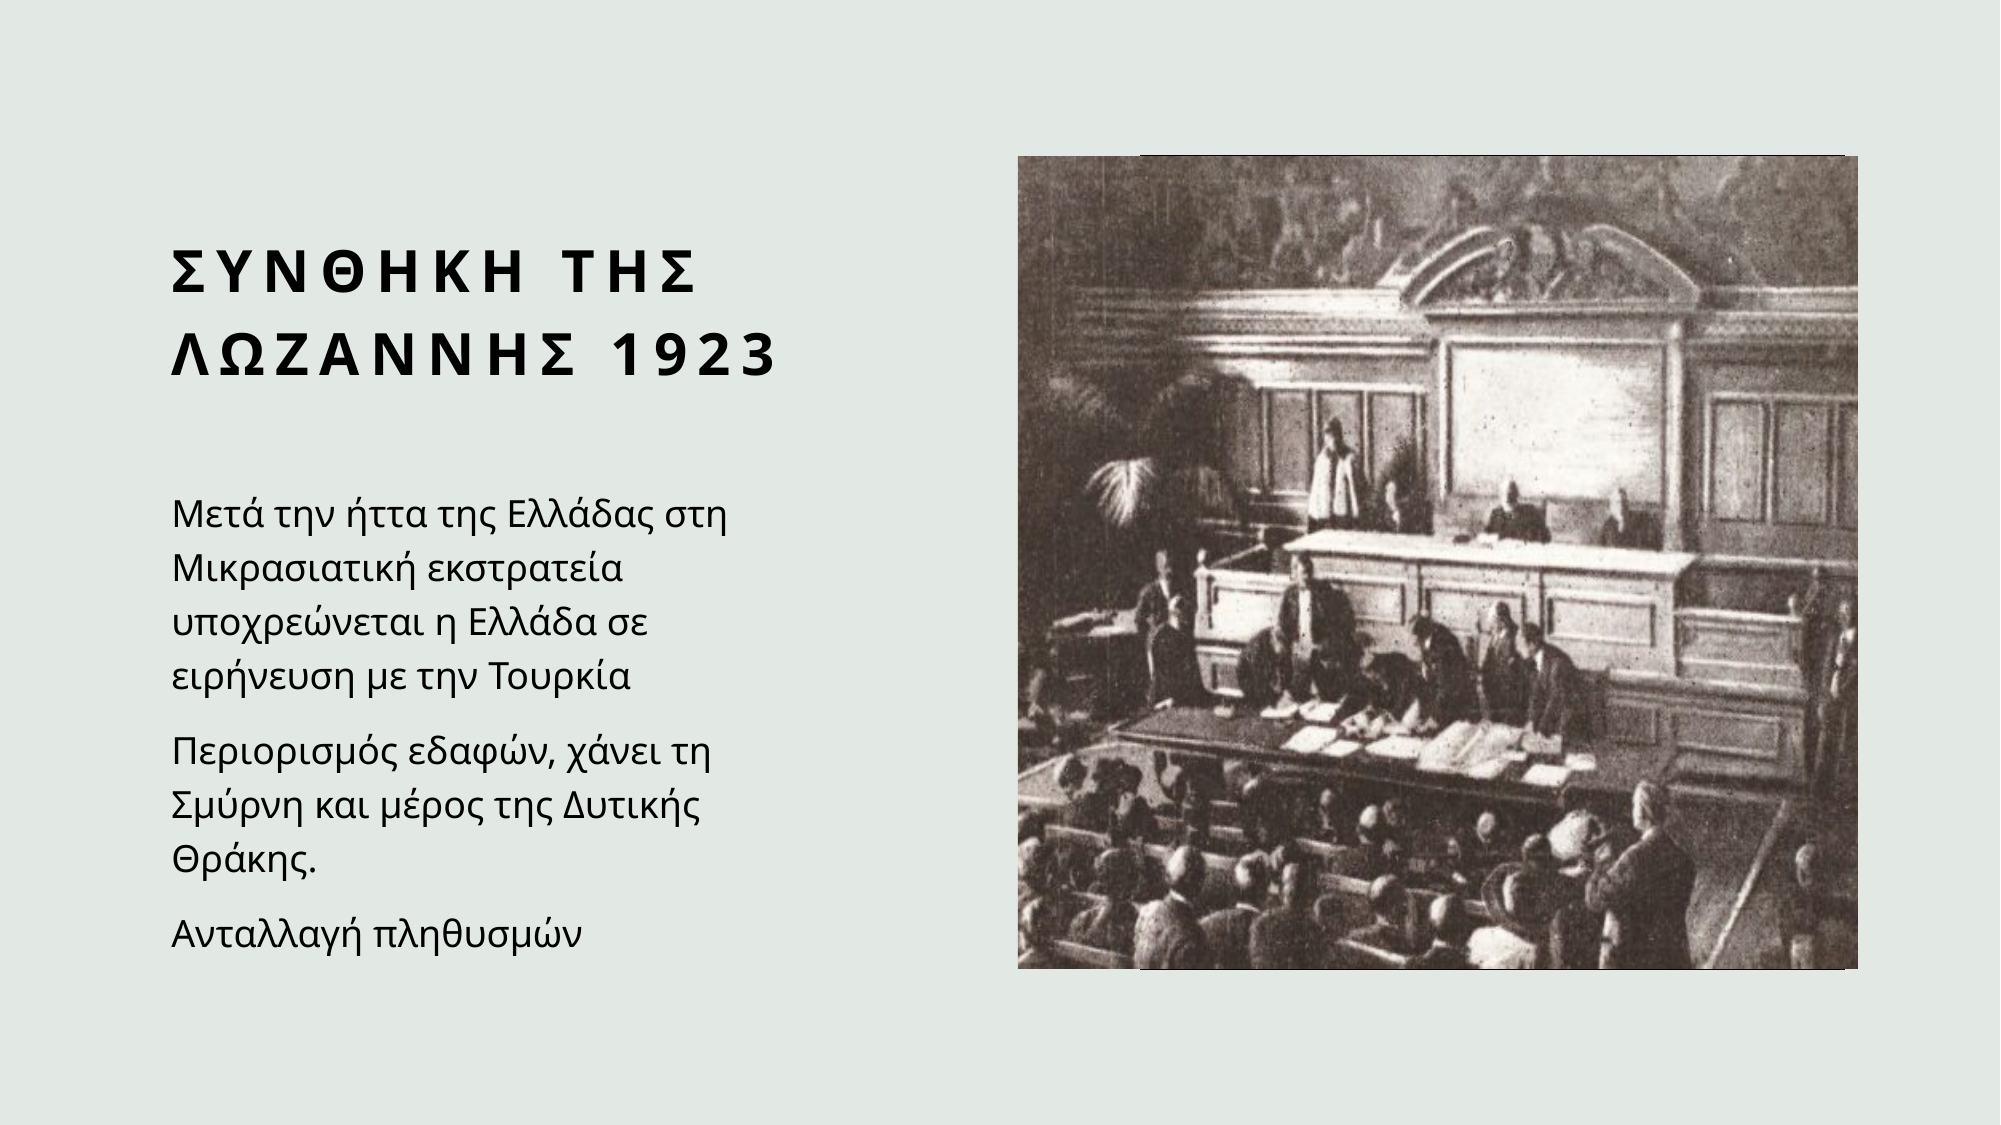

# Συνθηκη της λωζαννησ 1923
Μετά την ήττα της Ελλάδας στη Μικρασιατική εκστρατεία υποχρεώνεται η Ελλάδα σε ειρήνευση με την Τουρκία
Περιορισμός εδαφών, χάνει τη Σμύρνη και μέρος της Δυτικής Θράκης.
Ανταλλαγή πληθυσμών